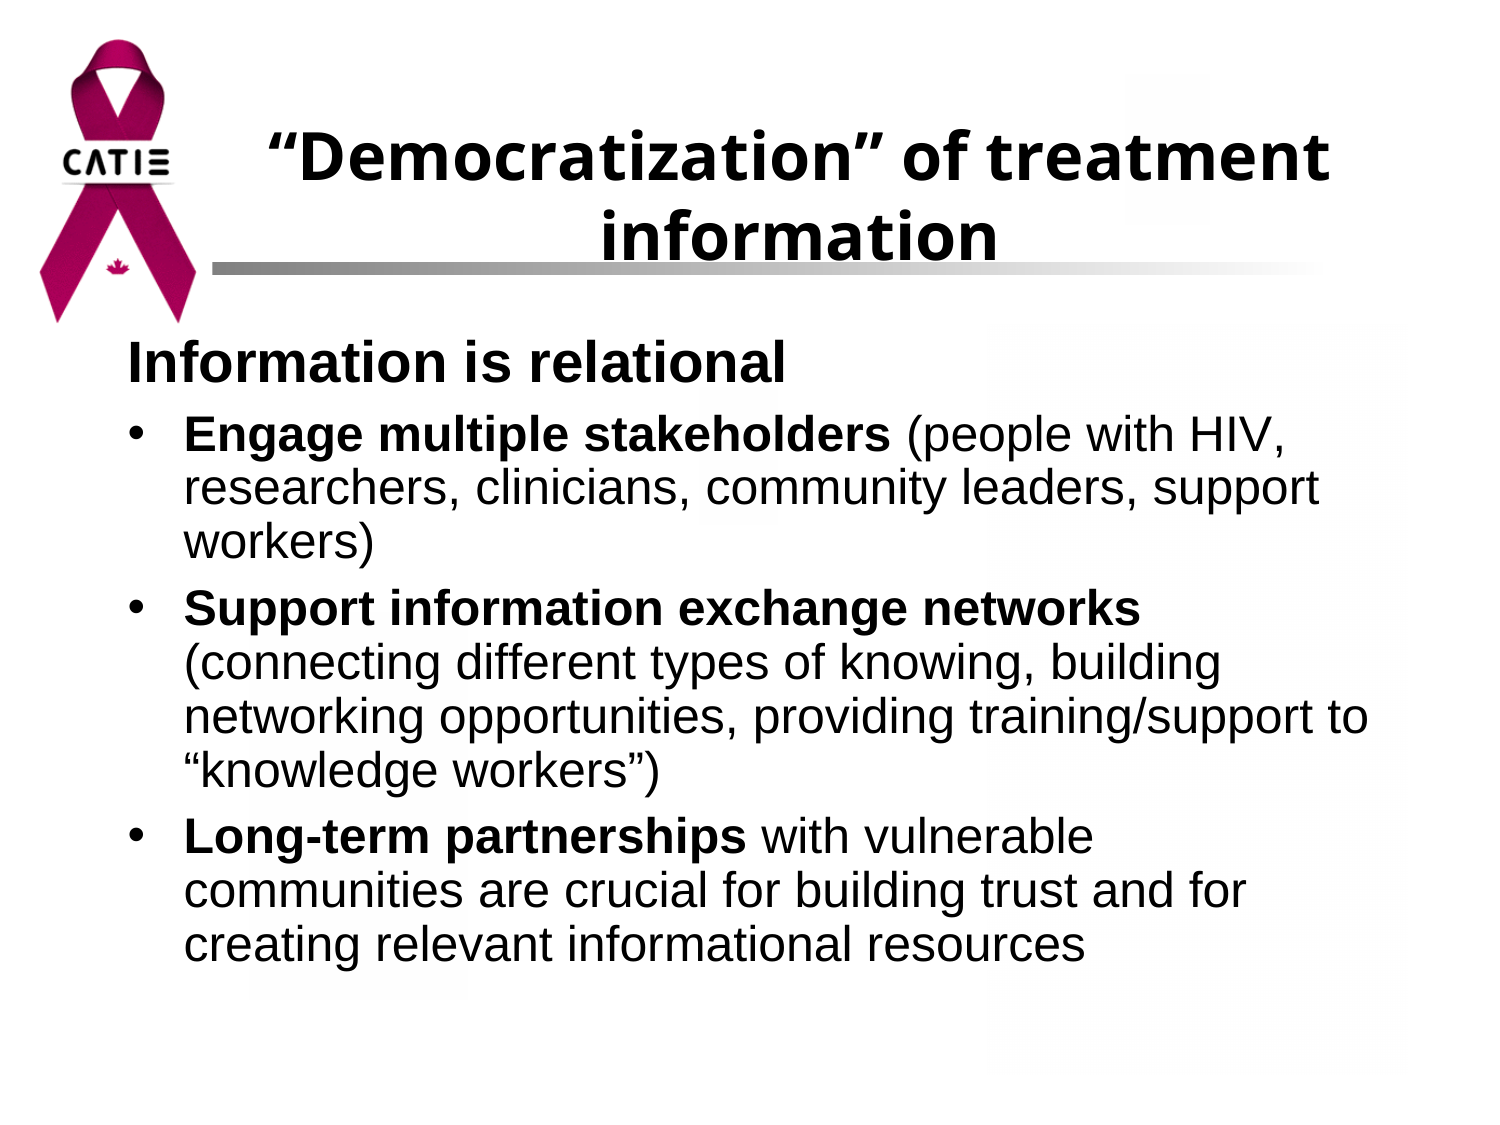

# “Democratization” of treatment information
Information is relational
Engage multiple stakeholders (people with HIV, researchers, clinicians, community leaders, support workers)
Support information exchange networks (connecting different types of knowing, building networking opportunities, providing training/support to “knowledge workers”)
Long-term partnerships with vulnerable communities are crucial for building trust and for creating relevant informational resources